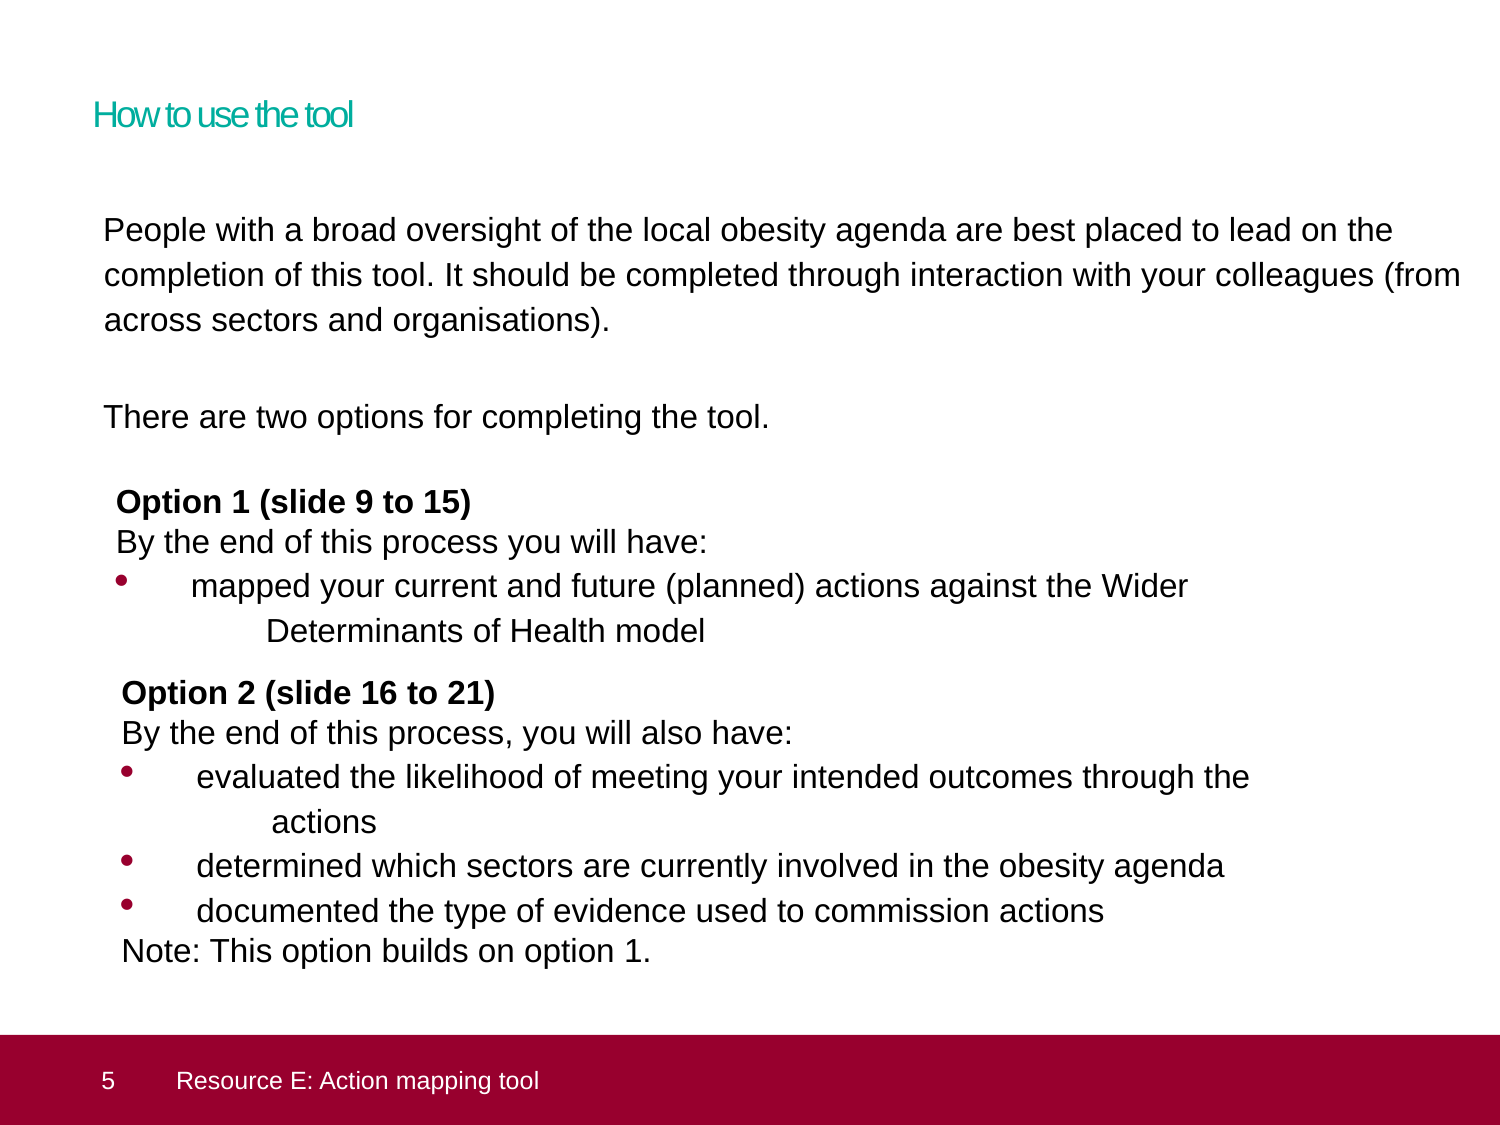

# How to use the tool
People with a broad oversight of the local obesity agenda are best placed to lead on the completion of this tool. It should be completed through interaction with your colleagues (from across sectors and organisations).
There are two options for completing the tool.
Option 1 (slide 9 to 15)
By the end of this process you will have:
mapped your current and future (planned) actions against the Wider Determinants of Health model
Option 2 (slide 16 to 21)
By the end of this process, you will also have:
evaluated the likelihood of meeting your intended outcomes through the actions
determined which sectors are currently involved in the obesity agenda
documented the type of evidence used to commission actions
Note: This option builds on option 1.
 5
Resource E: Action mapping tool